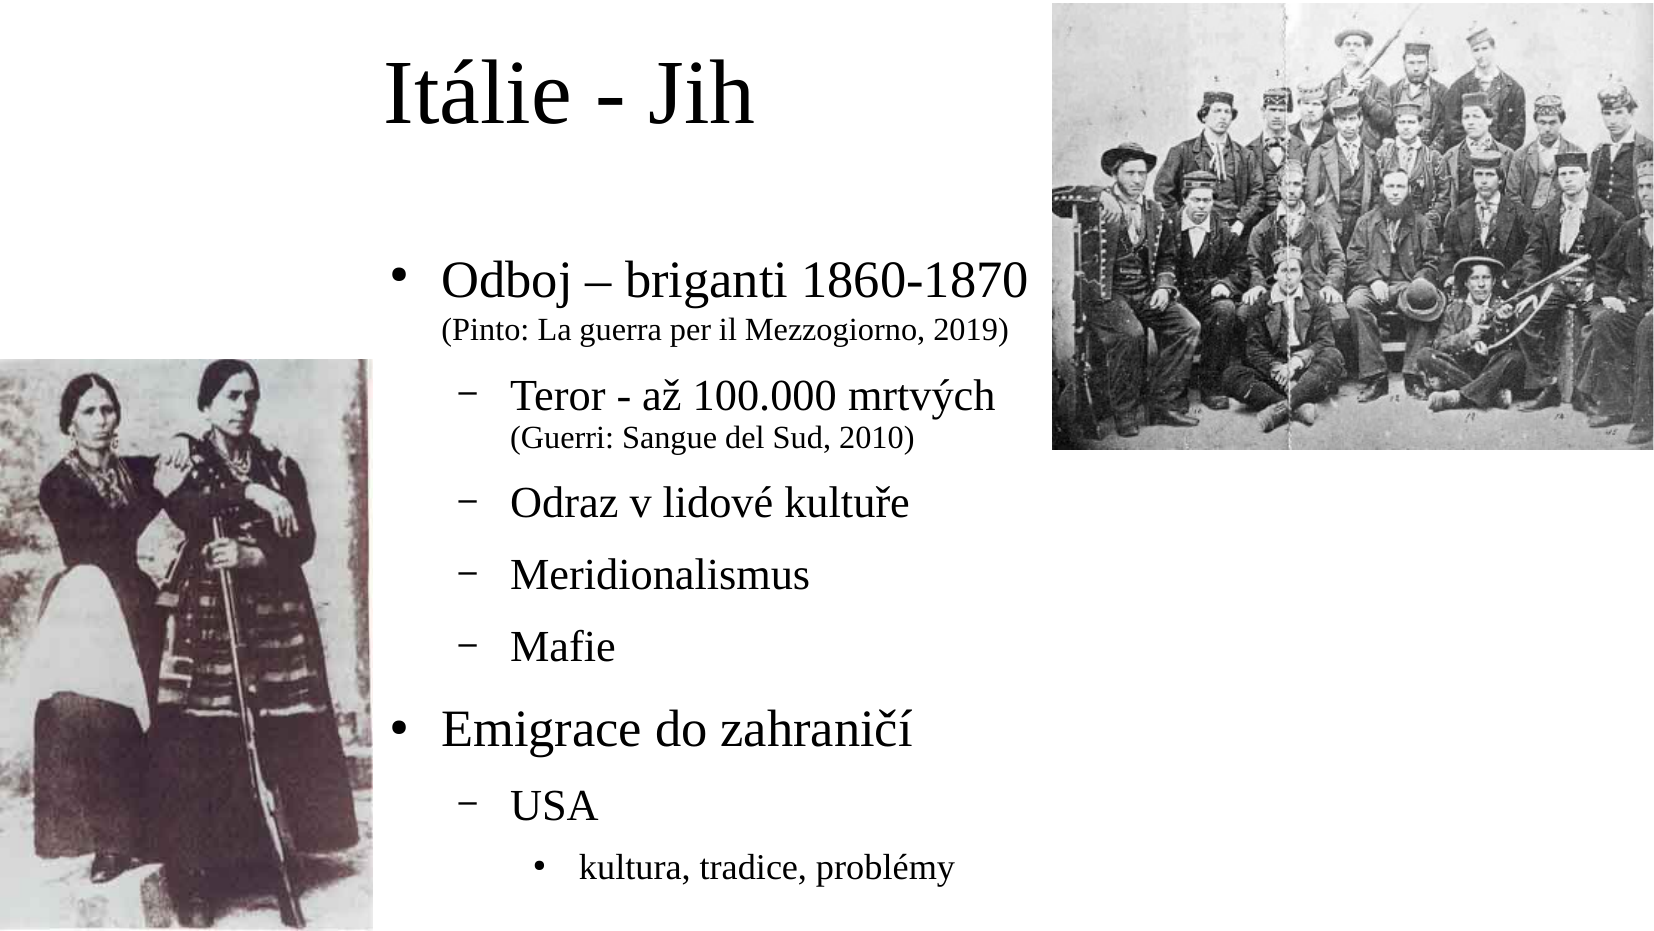

# Itálie - Jih
Odboj – briganti 1860-1870 (Pinto: La guerra per il Mezzogiorno, 2019)
Teror - až 100.000 mrtvých 	(Guerri: Sangue del Sud, 2010)
Odraz v lidové kultuře
Meridionalismus
Mafie
Emigrace do zahraničí
USA
kultura, tradice, problémy